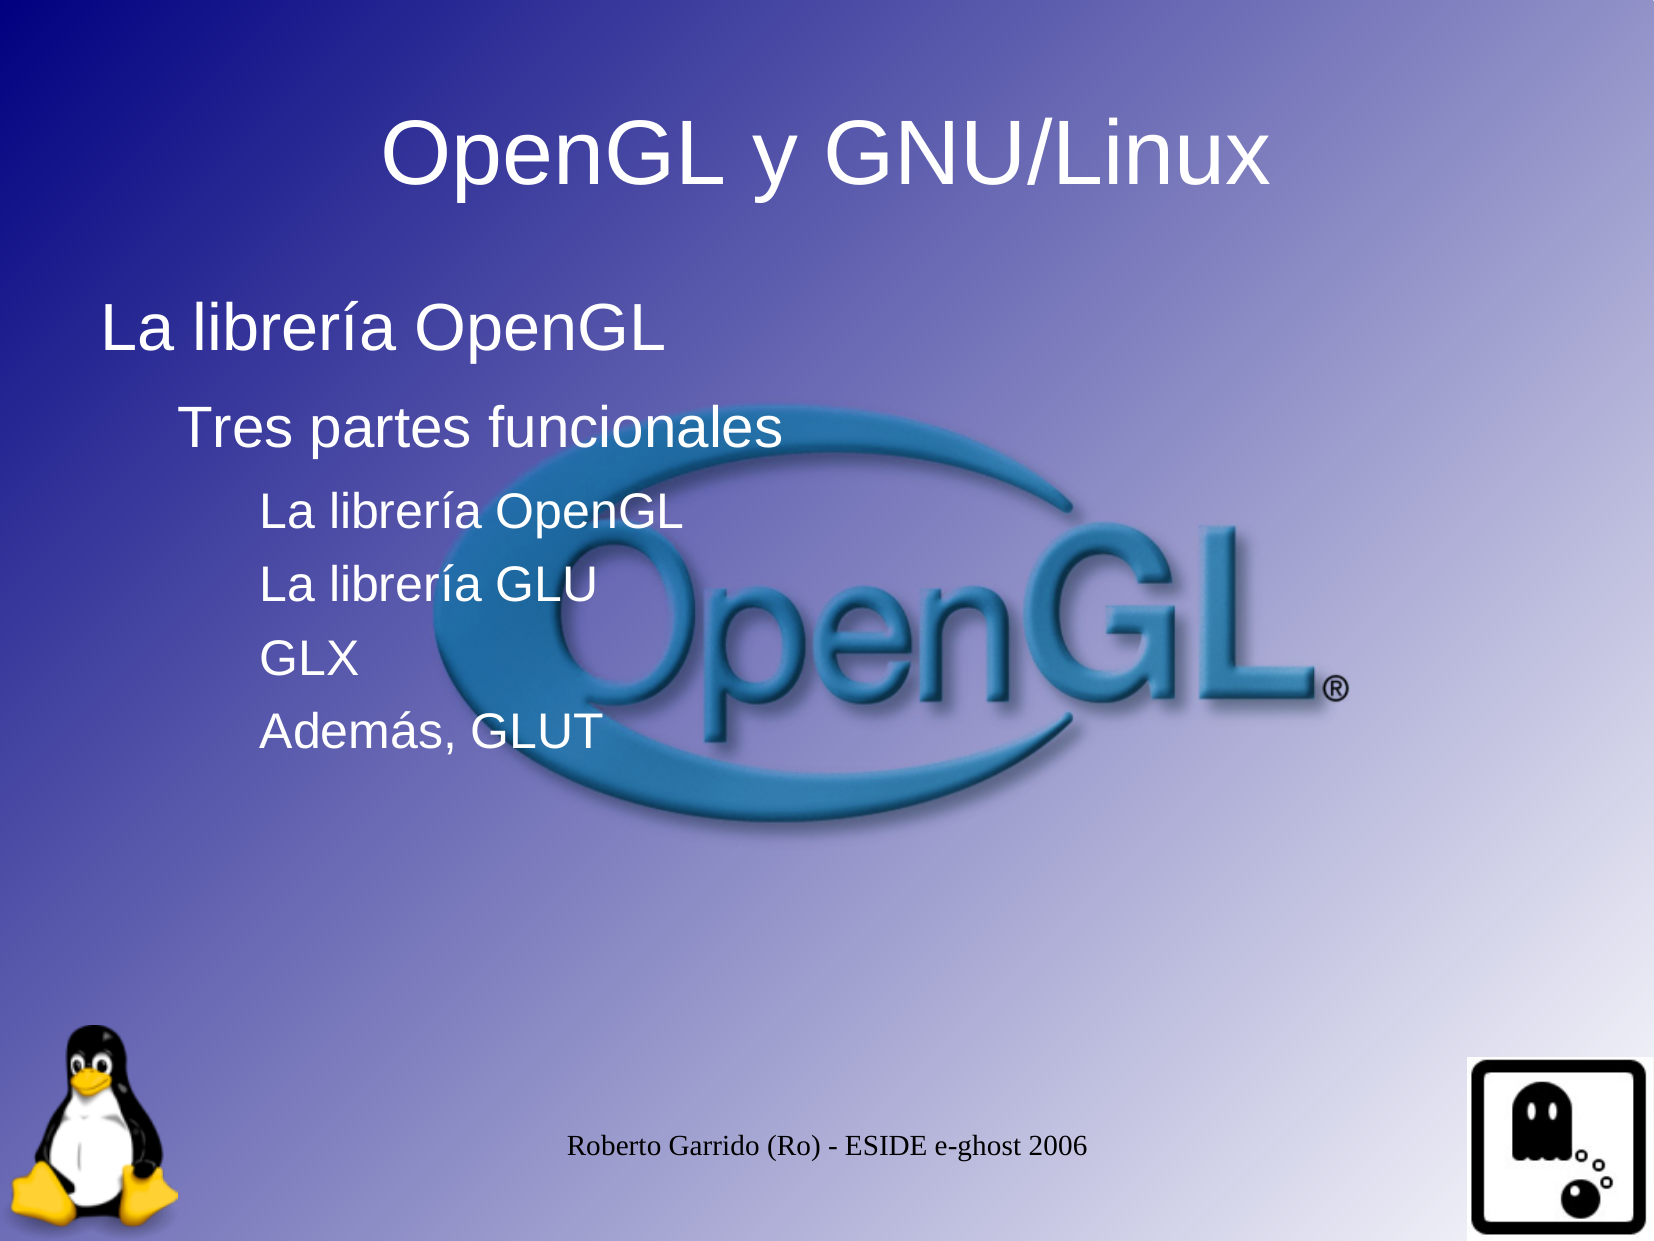

# OpenGL y GNU/Linux
La librería OpenGL
Tres partes funcionales
La librería OpenGL
La librería GLU
GLX
Además, GLUT
Roberto Garrido (Ro) - ESIDE e-ghost 2006